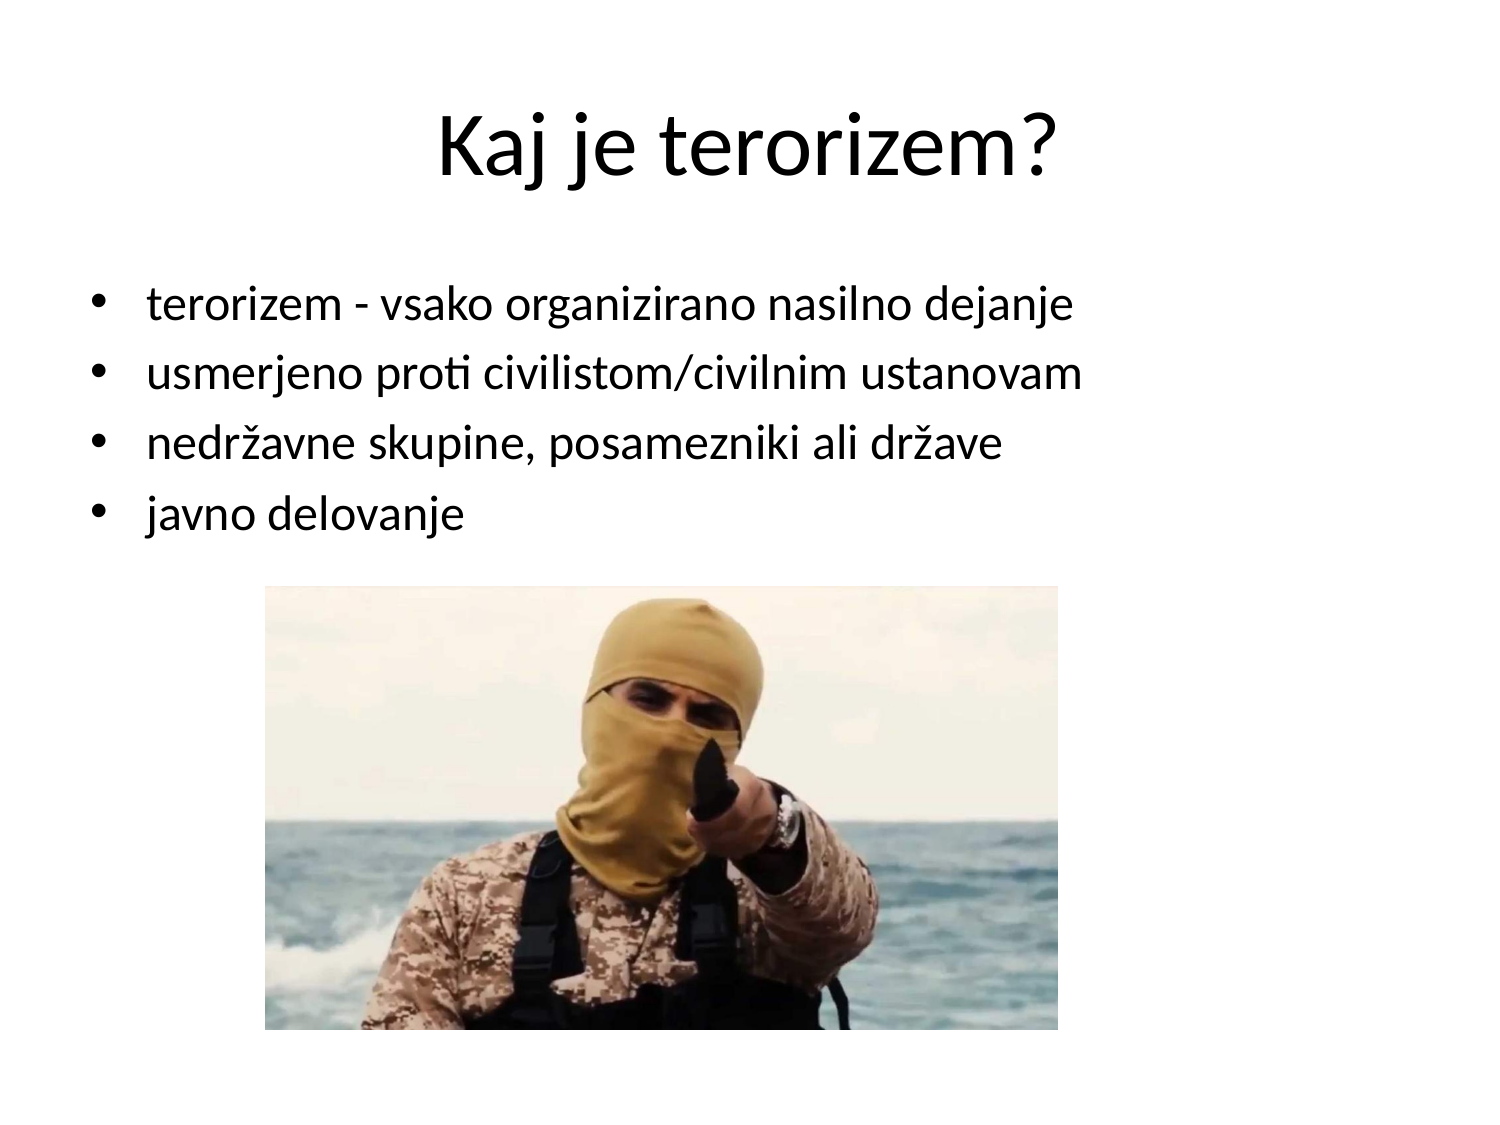

# Kaj je terorizem?
terorizem - vsako organizirano nasilno dejanje
usmerjeno proti civilistom/civilnim ustanovam
nedržavne skupine, posamezniki ali države
javno delovanje